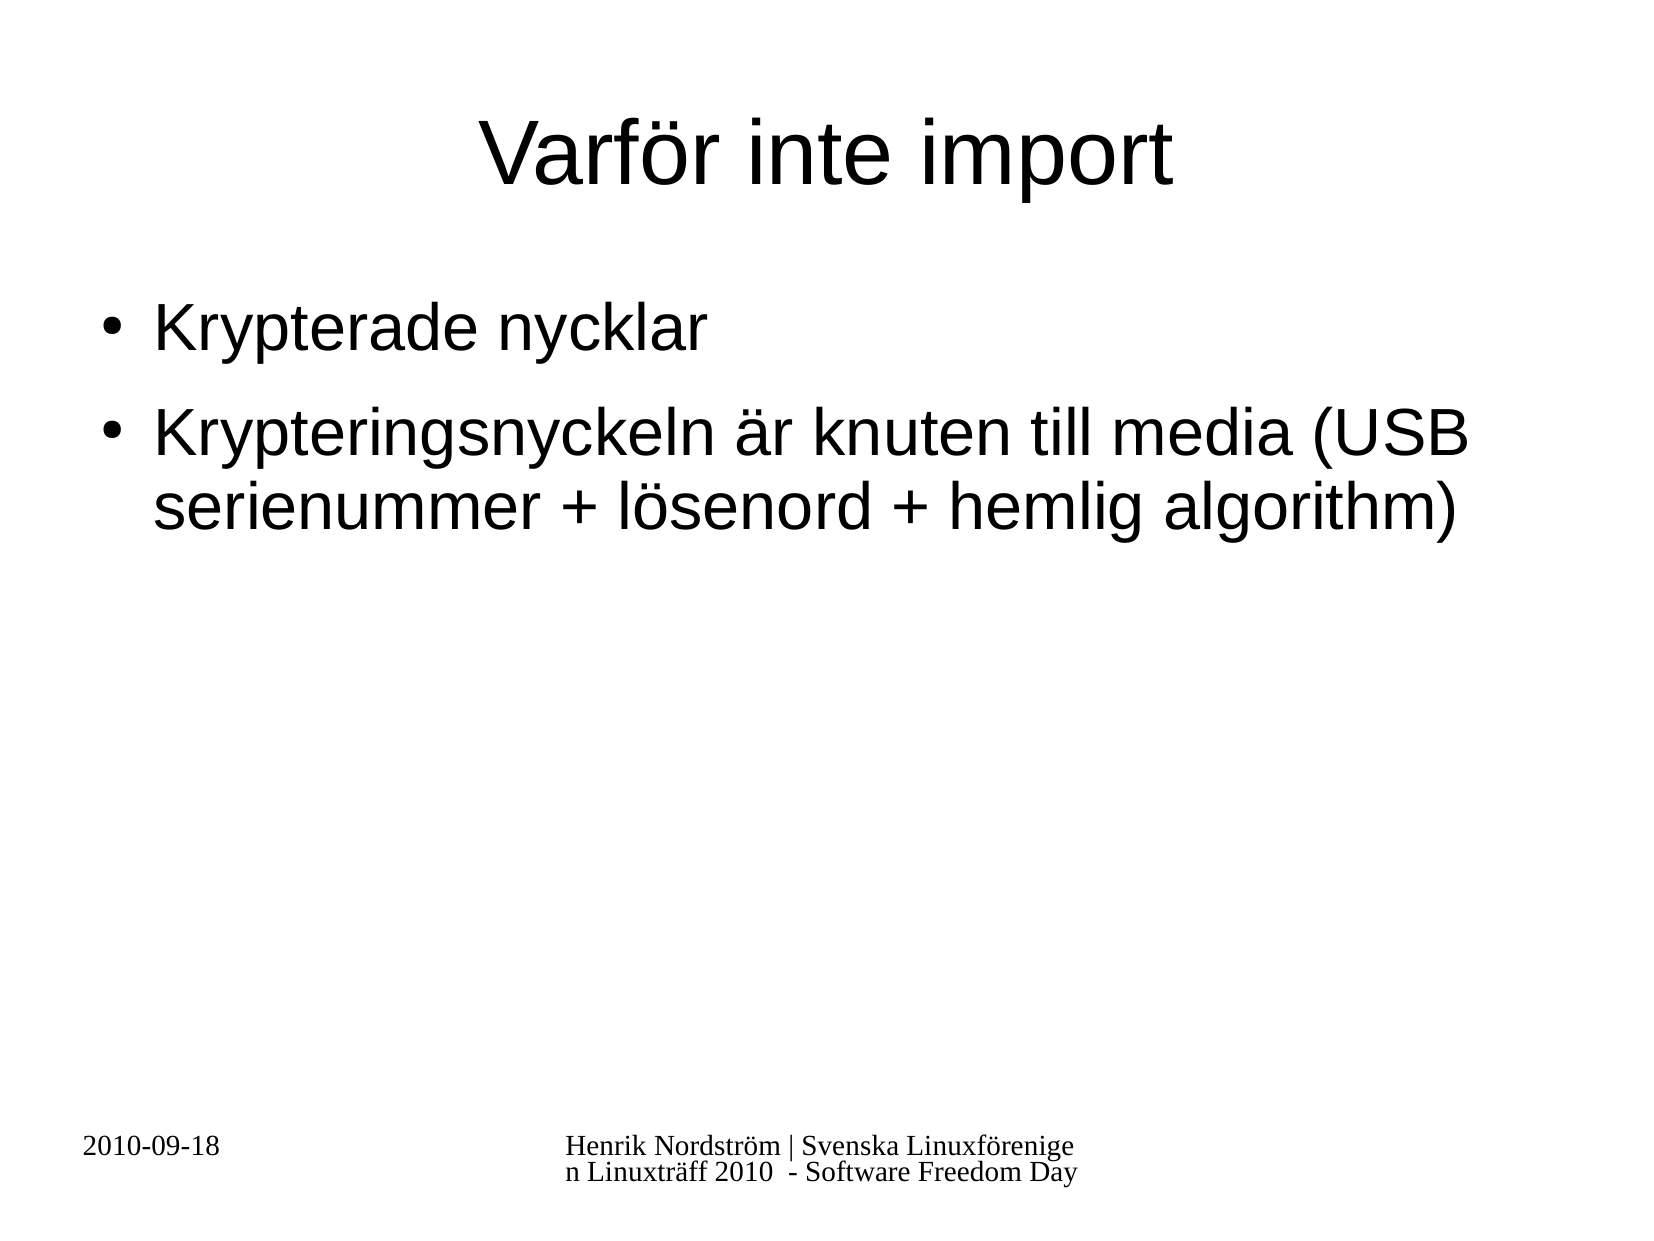

# Varför inte import
Krypterade nycklar
Krypteringsnyckeln är knuten till media (USB serienummer + lösenord + hemlig algorithm)
2010-09-18
Henrik Nordström | Svenska Linuxförenigen Linuxträff 2010 - Software Freedom Day